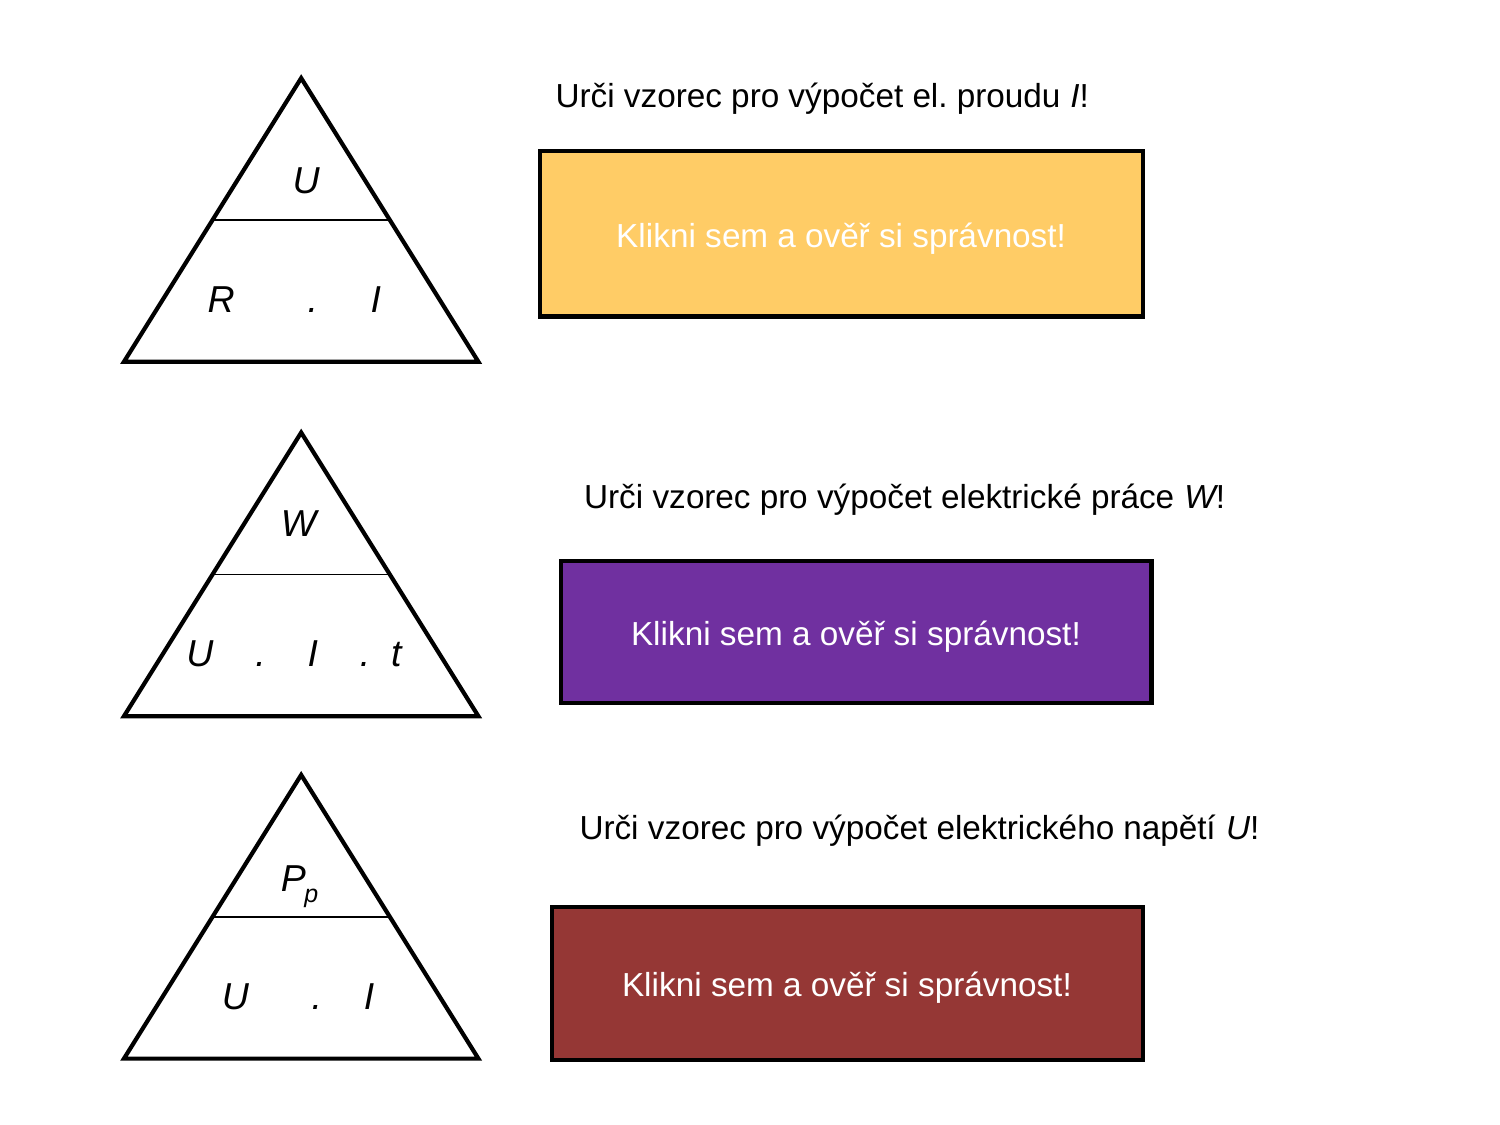

Urči vzorec pro výpočet el. proudu I!
U
Klikni sem a ověř si správnost!
U
I =
R
 R . I
Urči vzorec pro výpočet elektrické práce W!
W
Klikni sem a ověř si správnost!
W = U . I . t
U . I . t
Urči vzorec pro výpočet elektrického napětí U!
P
p
P
p
Klikni sem a ověř si správnost!
U =
U . I
I